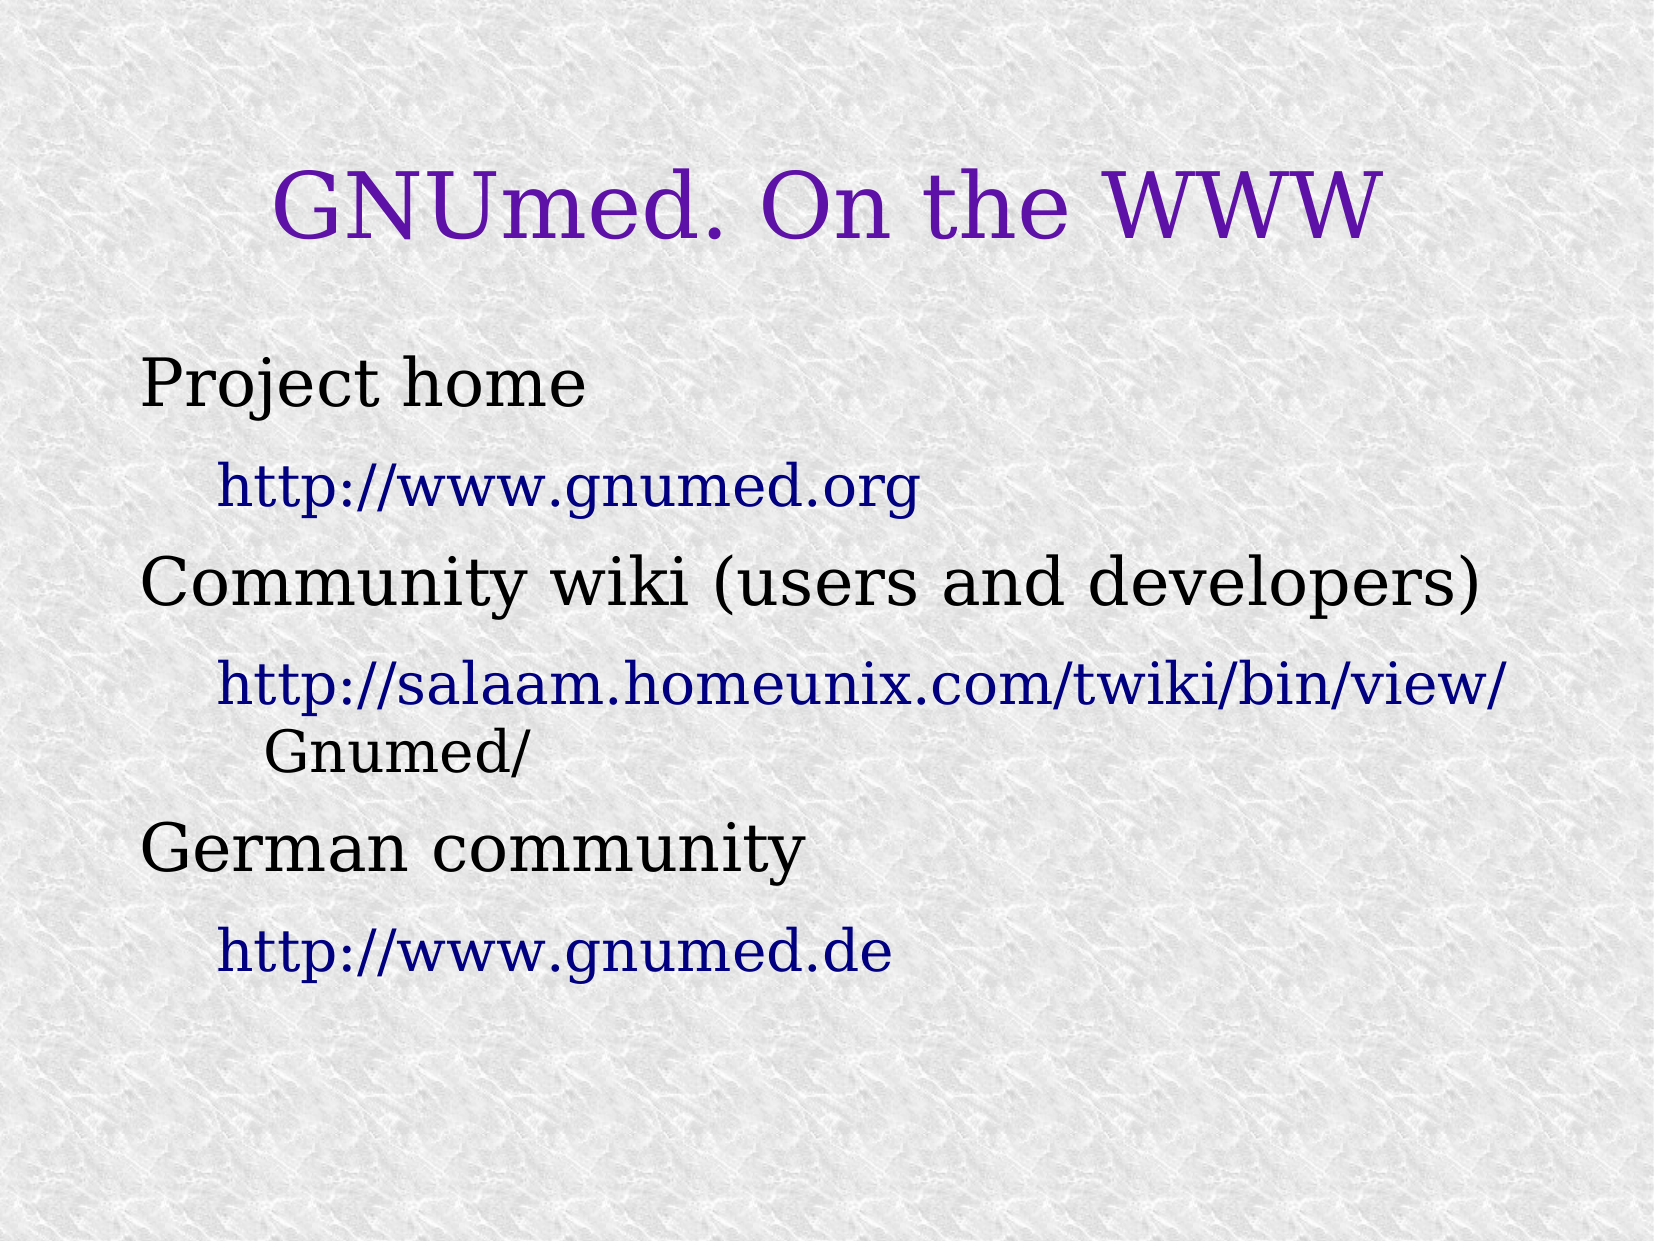

# GNUmed. On the WWW
Project home
http://www.gnumed.org
Community wiki (users and developers)
http://salaam.homeunix.com/twiki/bin/view/ Gnumed/
German community
http://www.gnumed.de